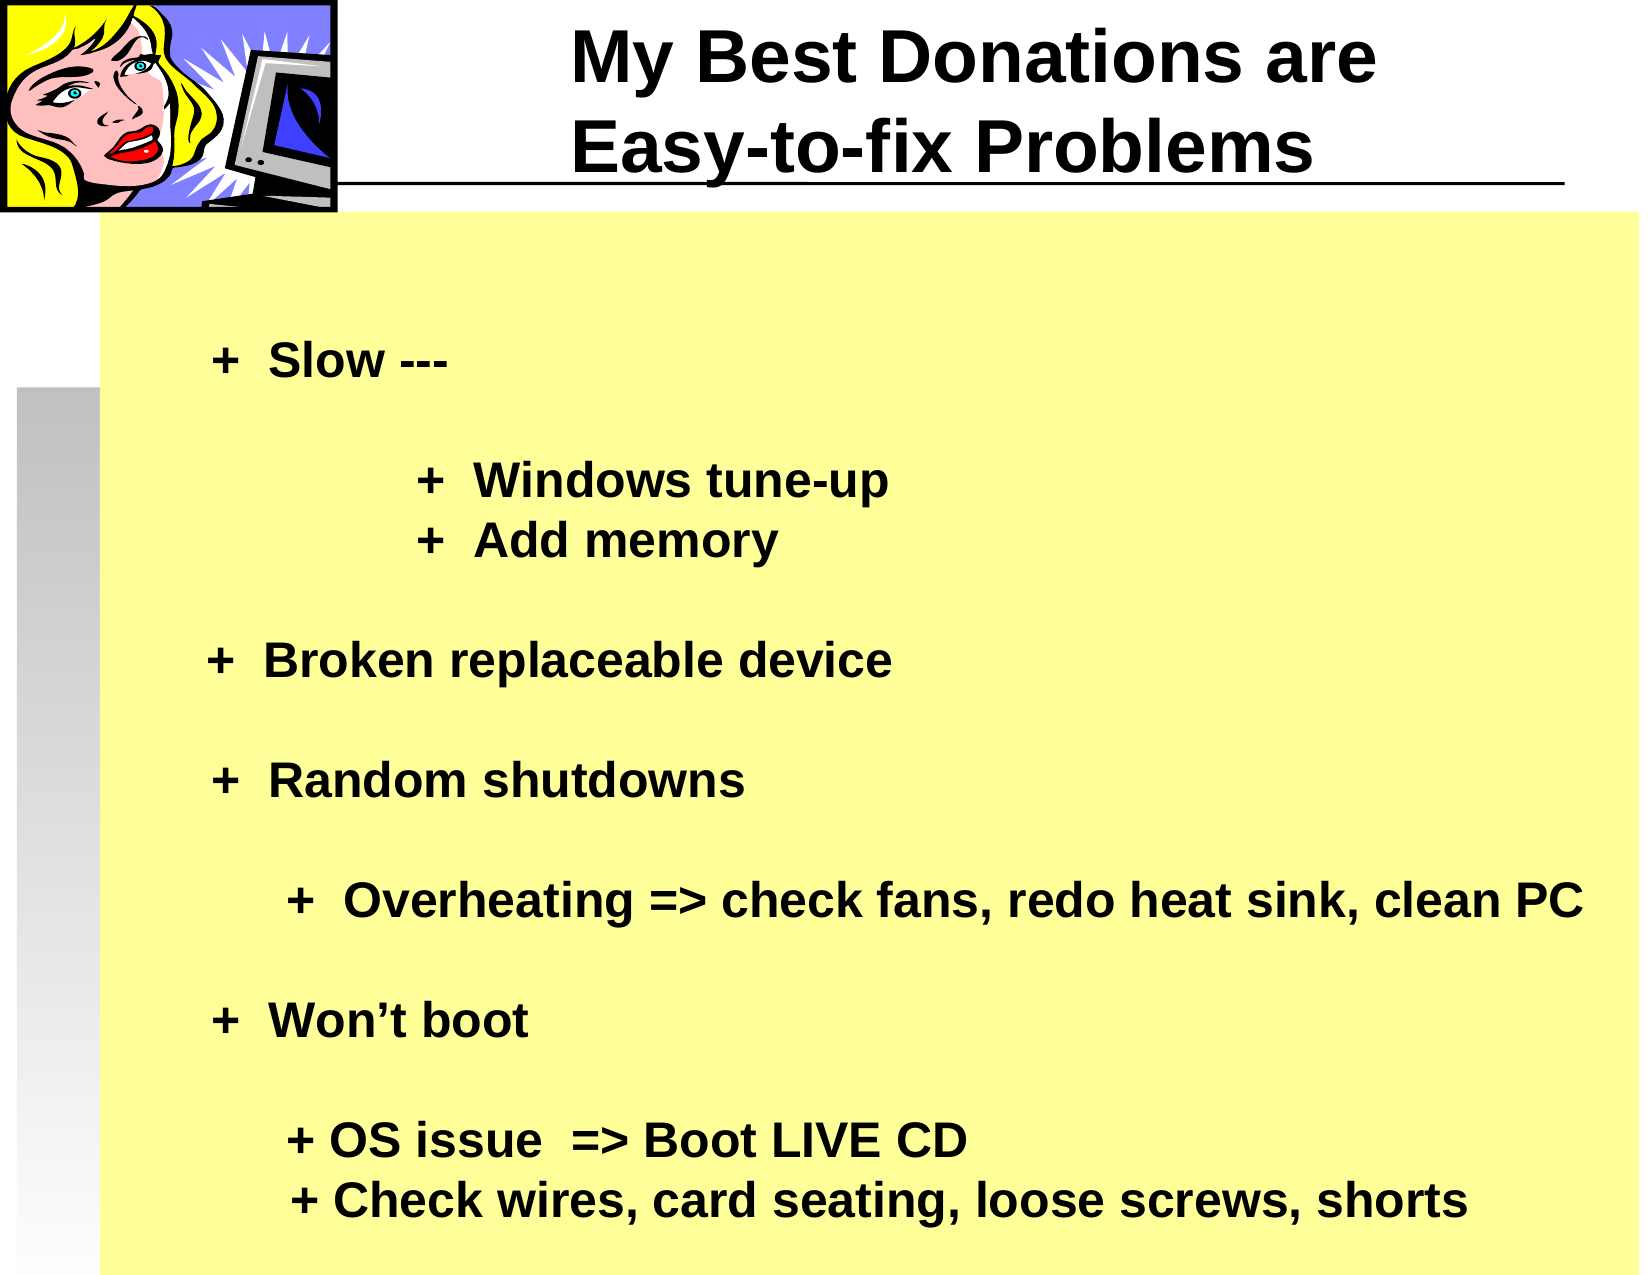

My Best Donations are
Easy-to-fix Problems
	+ Slow ---
 + Windows tune-up
 + Add memory
 + Broken replaceable device
	+ Random shutdowns
		+ Overheating => check fans, redo heat sink, clean PC
	+ Won’t boot
		+ OS issue => Boot LIVE CD
 + Check wires, card seating, loose screws, shorts